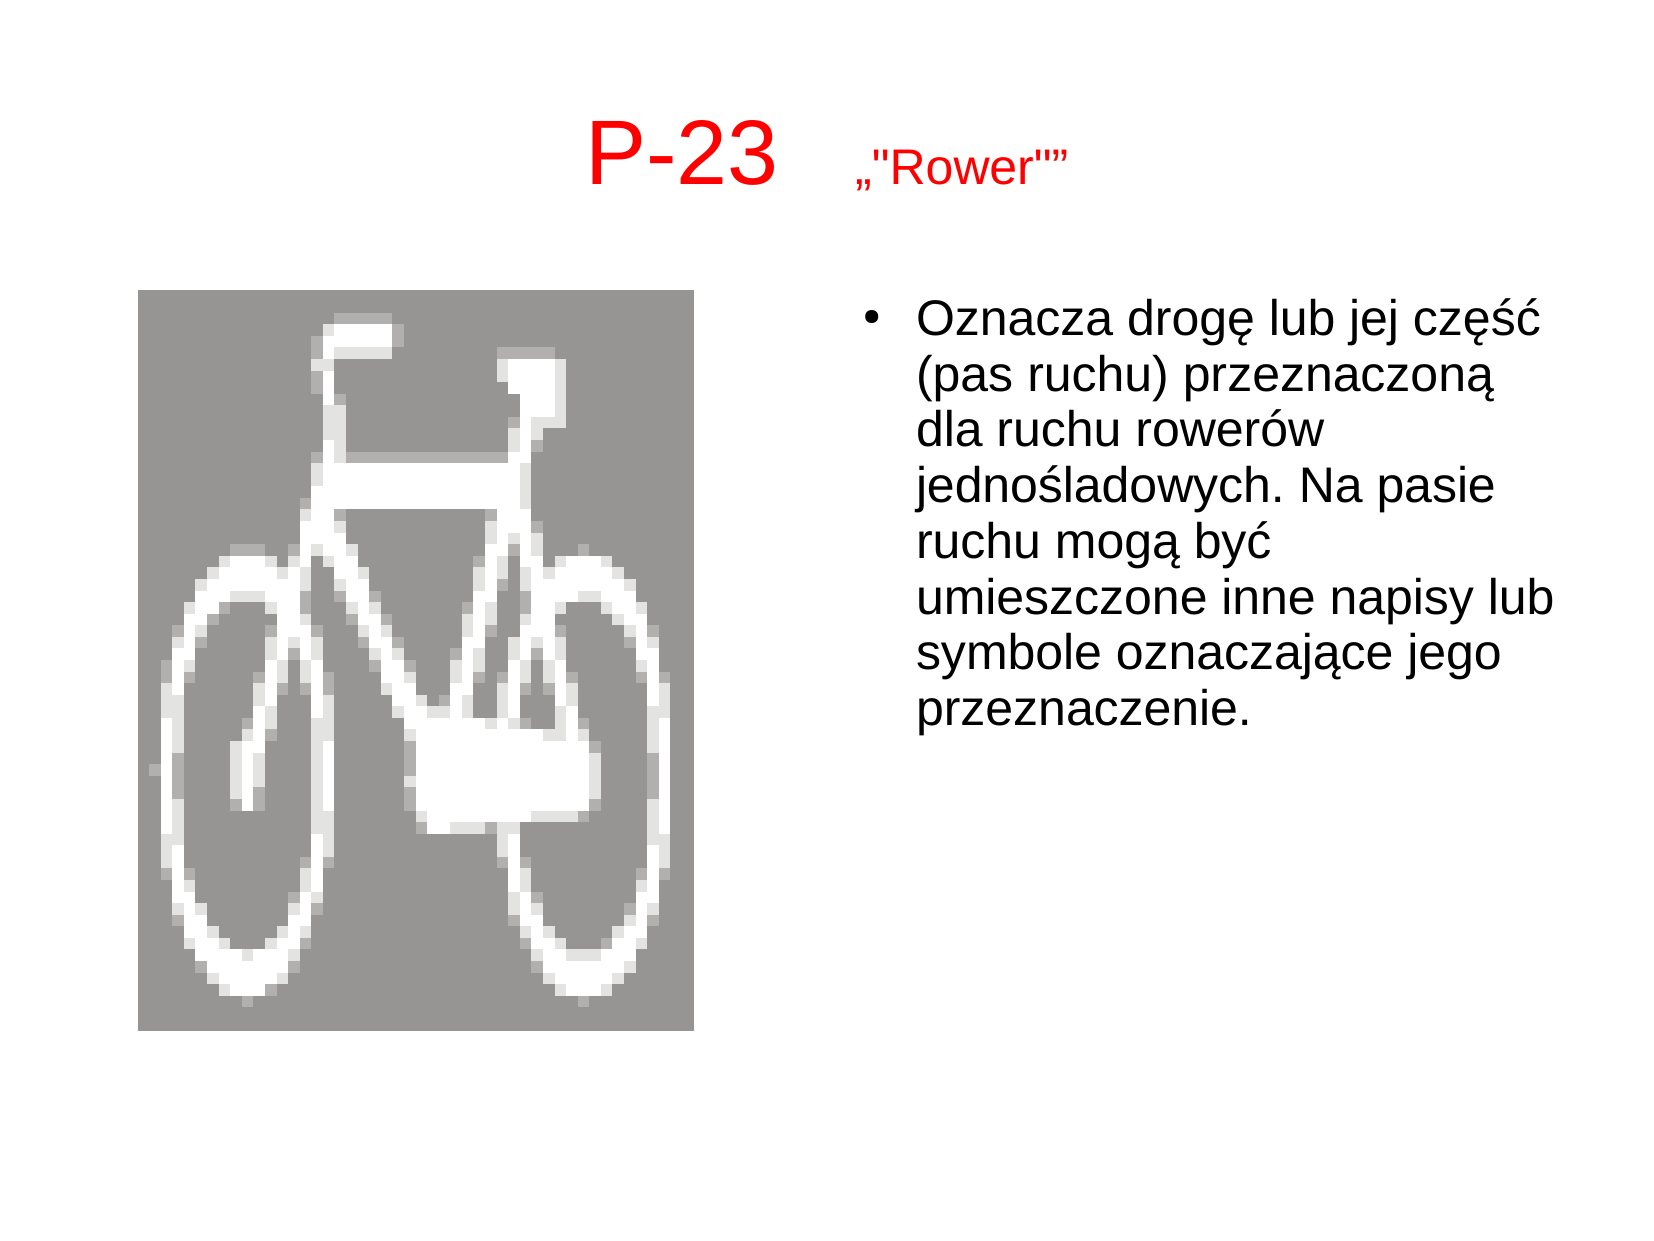

# P-23 „"Rower"”
Oznacza drogę lub jej część (pas ruchu) przeznaczoną dla ruchu rowerów jednośladowych. Na pasie ruchu mogą być umieszczone inne napisy lub symbole oznaczające jego przeznaczenie.